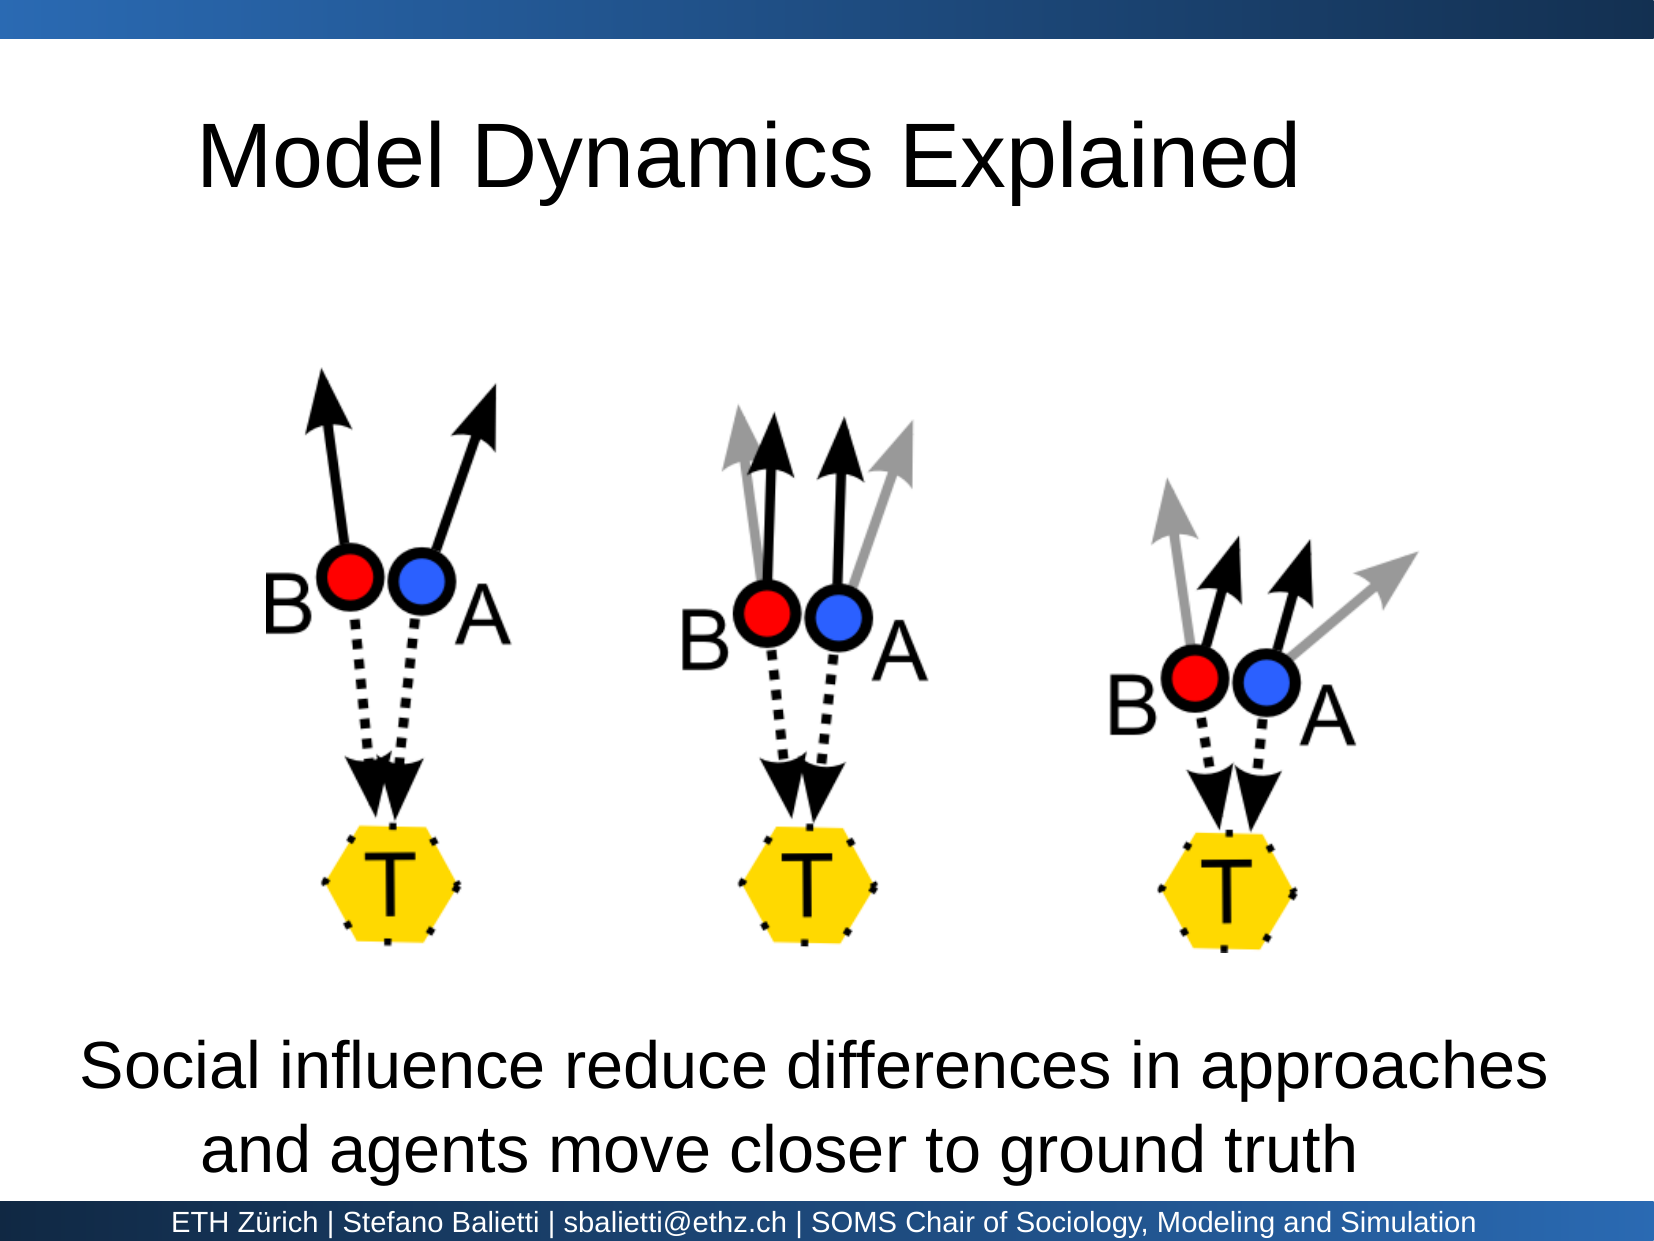

# Model Dynamics Explained
Social influence reduce differences in approaches
and agents move closer to ground truth
 ETH Zürich | Stefano Balietti | sbalietti@ethz.ch | SOMS Chair of Sociology, Modeling and Simulation